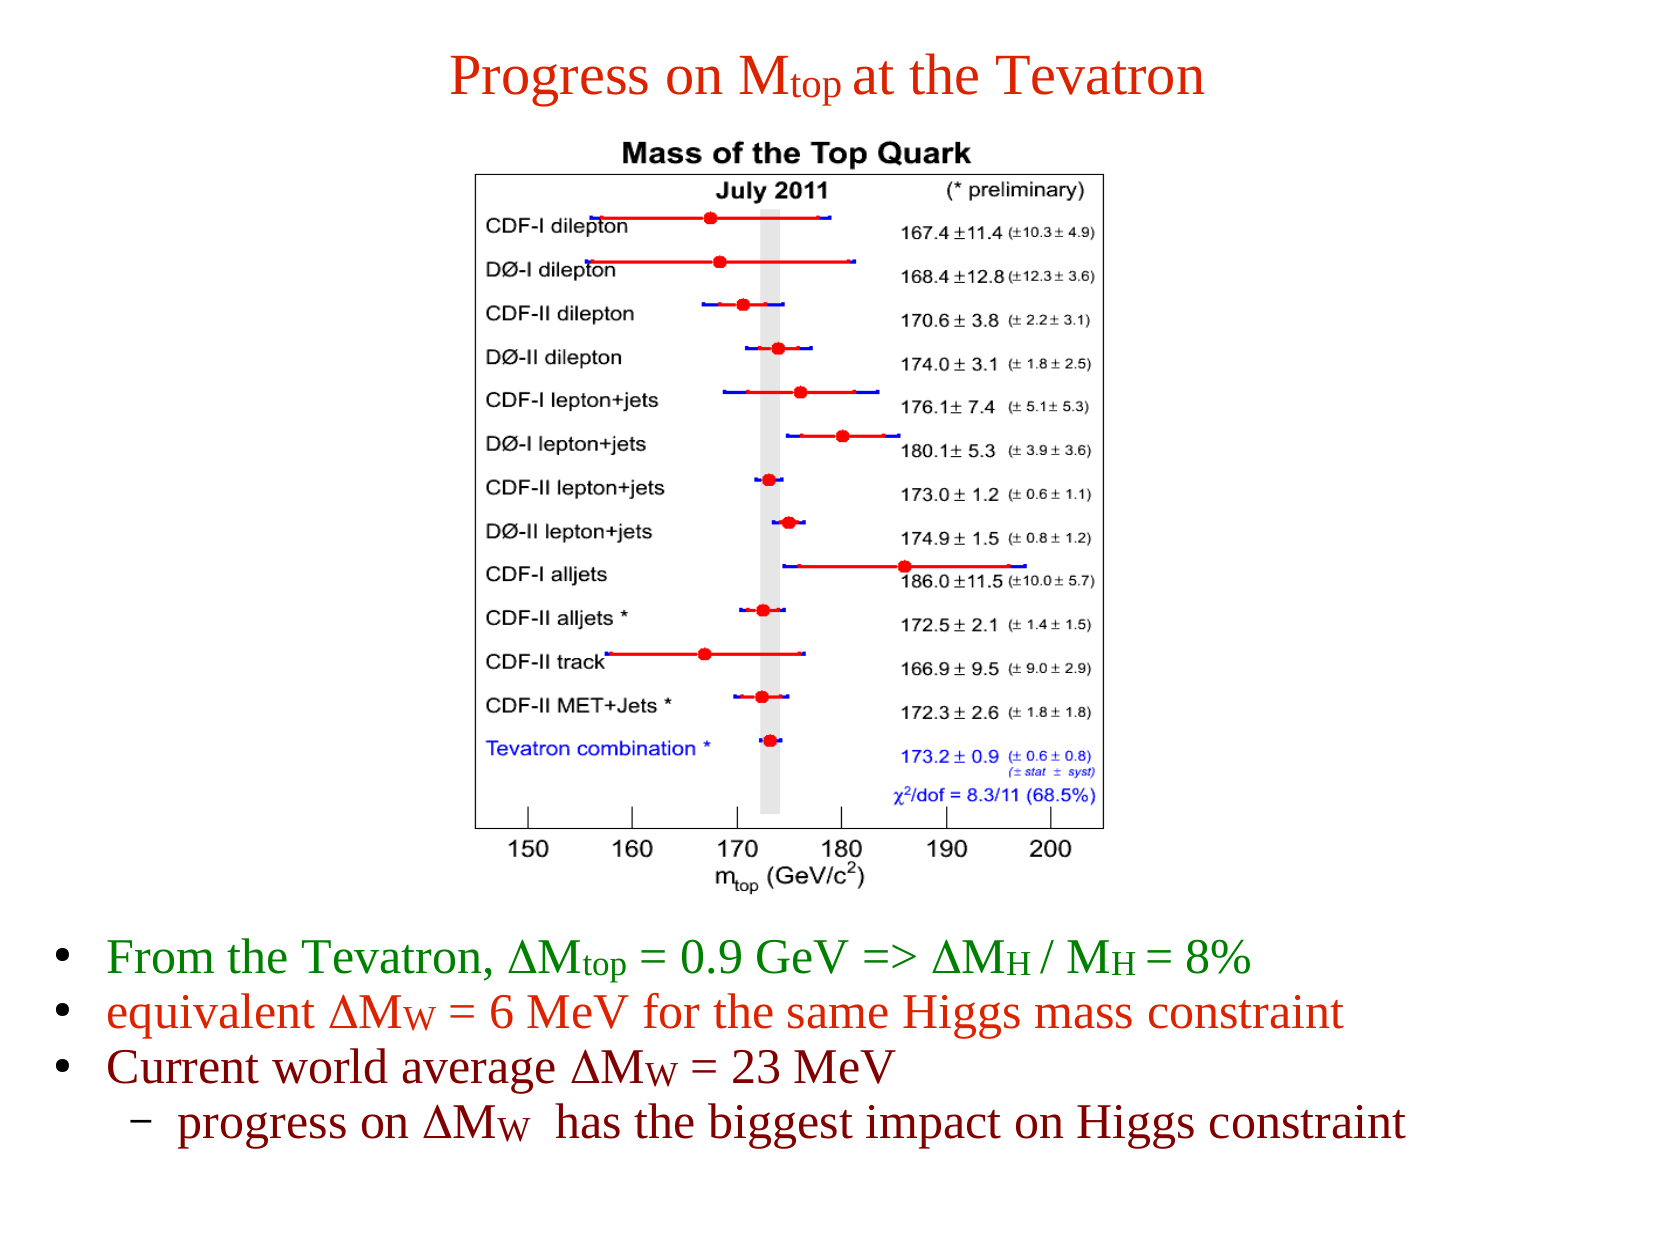

# Progress on Mtop at the Tevatron
From the Tevatron, ΔMtop = 0.9 GeV => ΔMH / MH = 8%
equivalent ΔMW = 6 MeV for the same Higgs mass constraint
Current world average ΔMW = 23 MeV
progress on ΔMW has the biggest impact on Higgs constraint